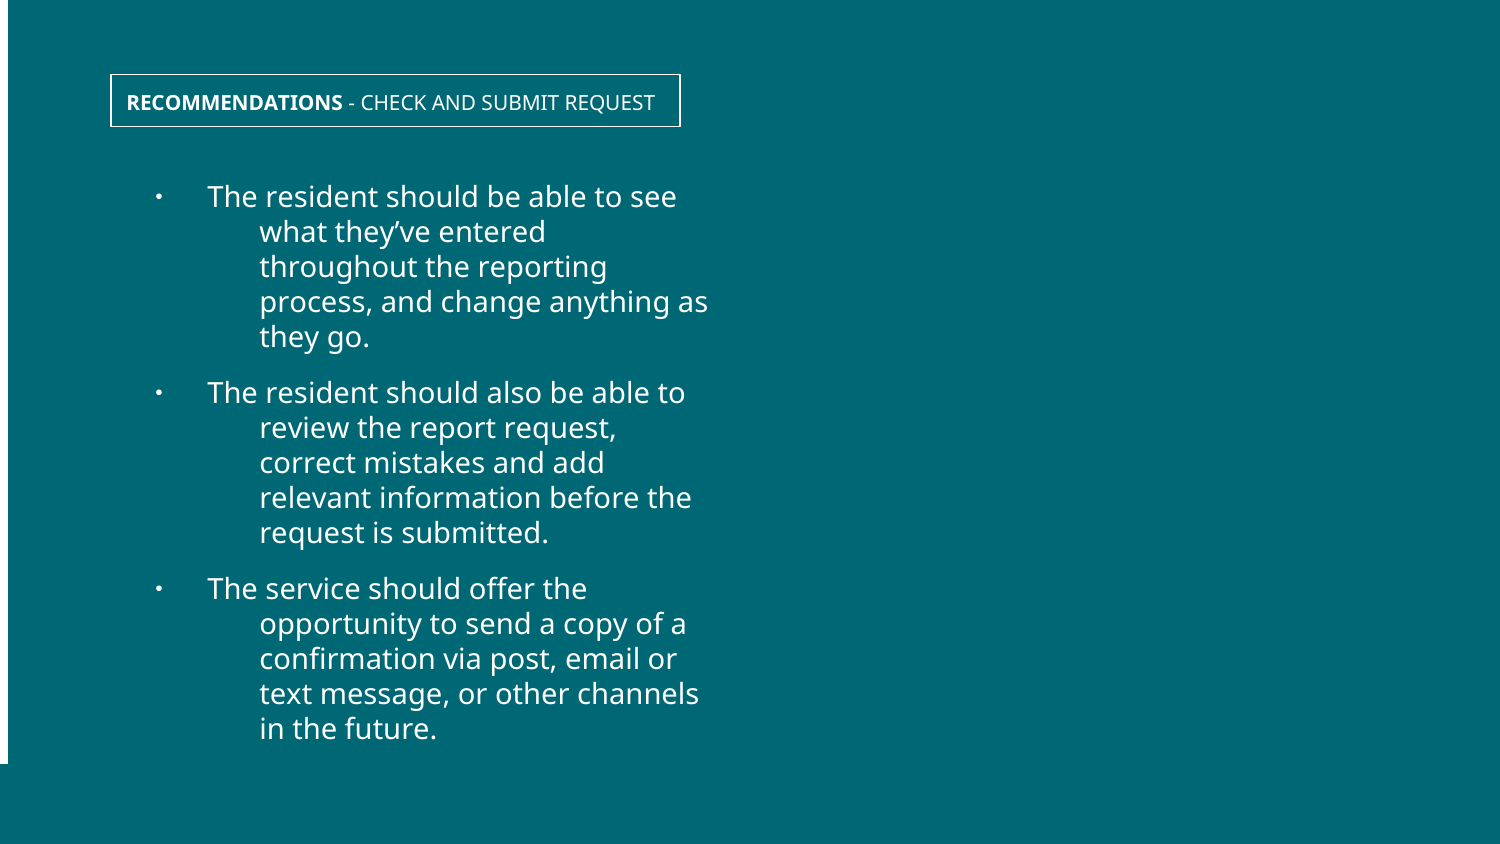

RECOMMENDATIONS - CHECK AND SUBMIT REQUEST
# The resident should be able to see what they’ve entered throughout the reporting process, and change anything as they go.
The resident should also be able to review the report request, correct mistakes and add relevant information before the request is submitted.
The service should offer the opportunity to send a copy of a confirmation via post, email or text message, or other channels in the future.